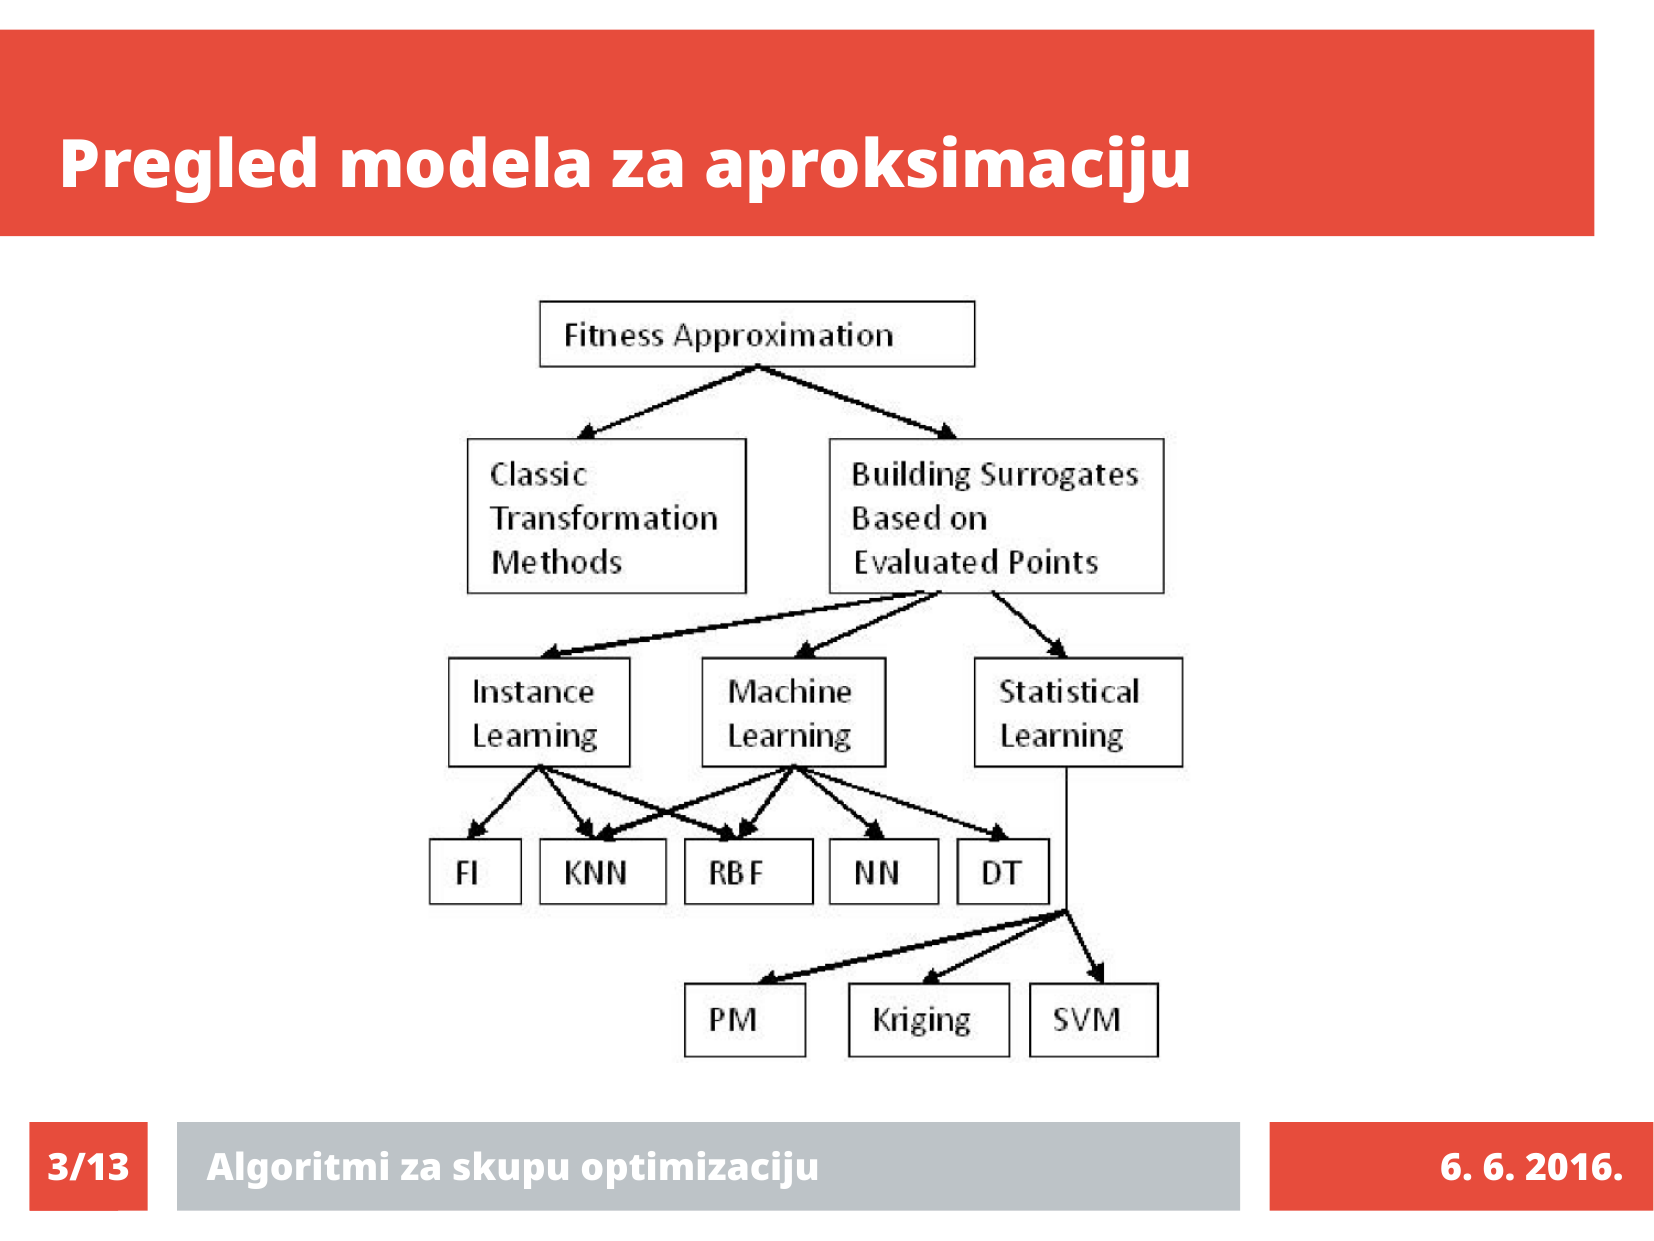

# Pregled modela za aproksimaciju
3
Algoritmi za skupu optimizaciju
6. 6. 2016.